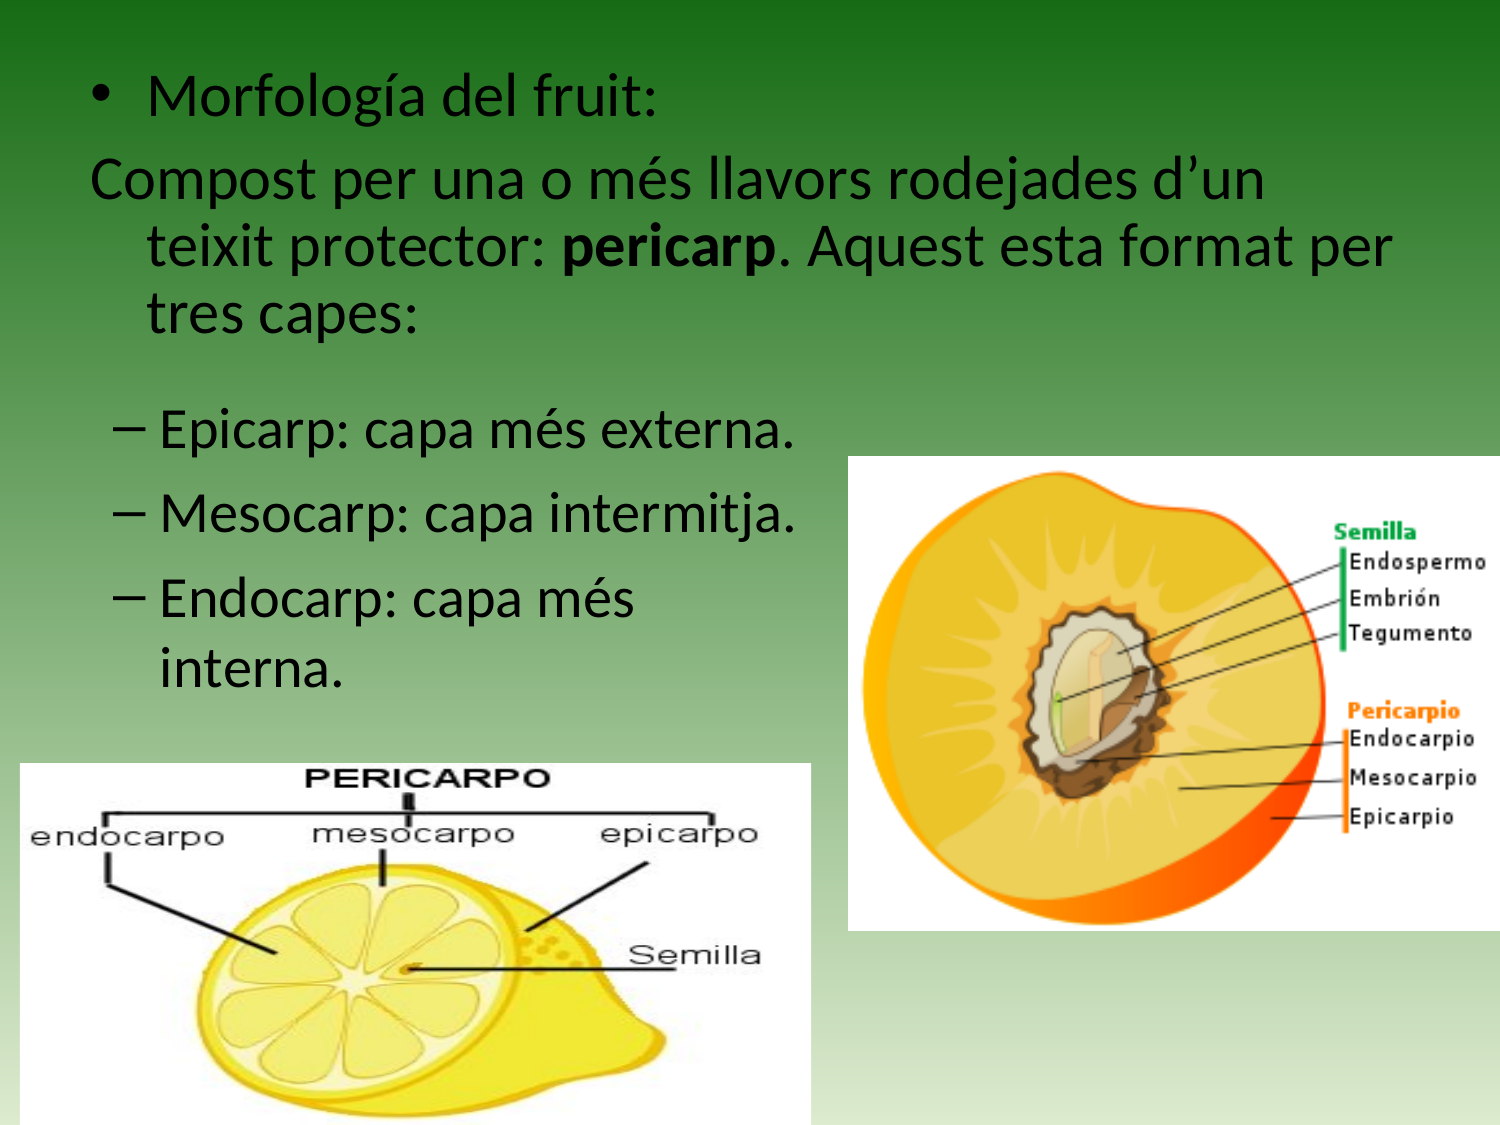

# Morfología del fruit:
Compost per una o més llavors rodejades d’un teixit protector: pericarp. Aquest esta format per tres capes:
Epicarp: capa més externa.
Mesocarp: capa intermitja.
Endocarp: capa més interna.